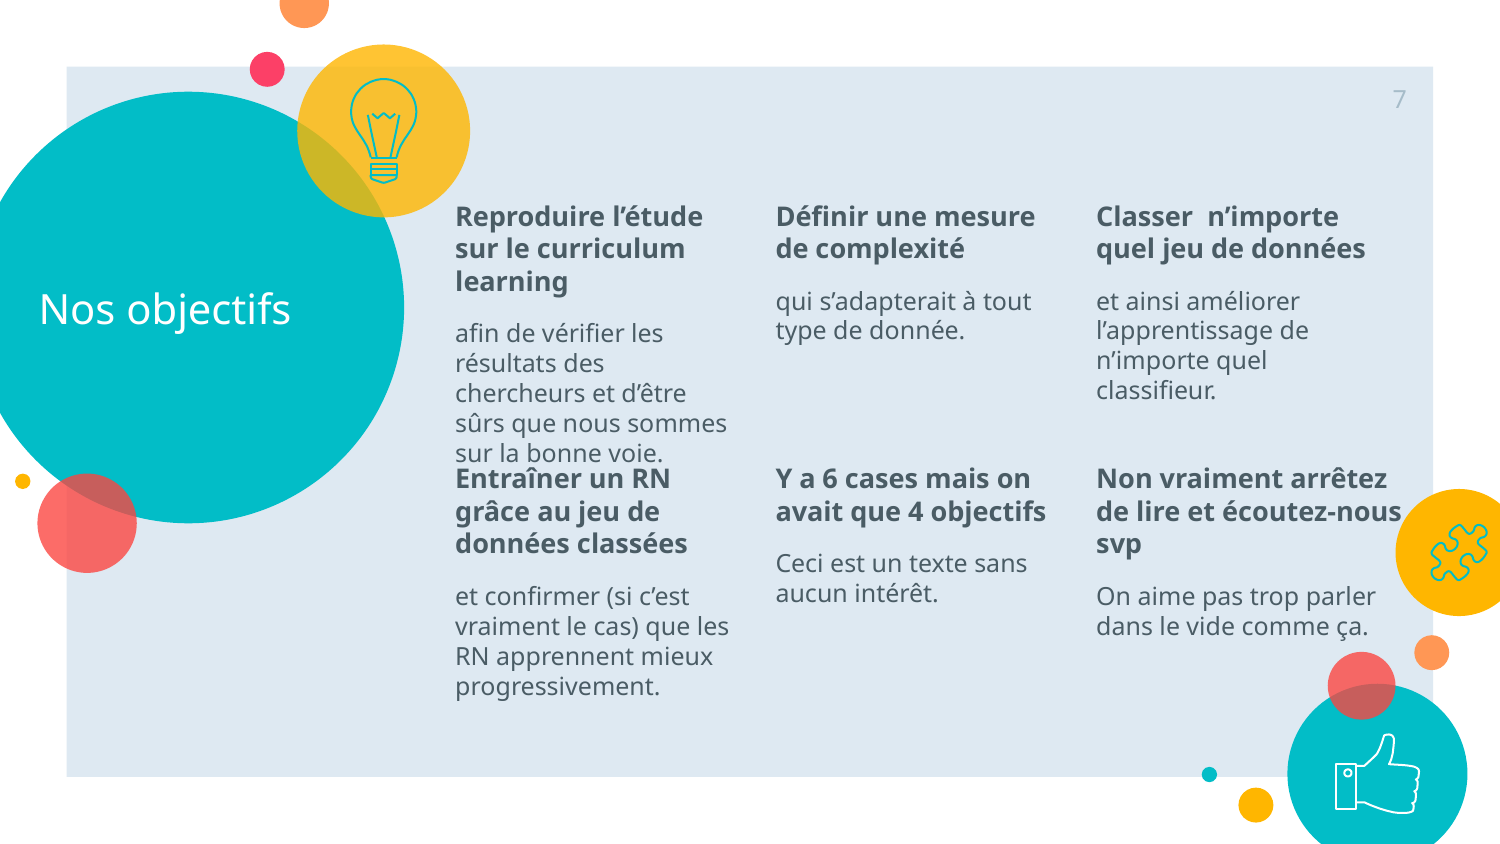

Nos objectifs
# Reproduire l’étude sur le curriculum learning
afin de vérifier les résultats des chercheurs et d’être sûrs que nous sommes sur la bonne voie.
Définir une mesure de complexité
qui s’adapterait à tout type de donnée.
Classer n’importe quel jeu de données
et ainsi améliorer l’apprentissage de n’importe quel classifieur.
Entraîner un RN grâce au jeu de données classées
et confirmer (si c’est vraiment le cas) que les RN apprennent mieux progressivement.
Y a 6 cases mais on avait que 4 objectifs
Ceci est un texte sans aucun intérêt.
Non vraiment arrêtez de lire et écoutez-nous svp
On aime pas trop parler dans le vide comme ça.